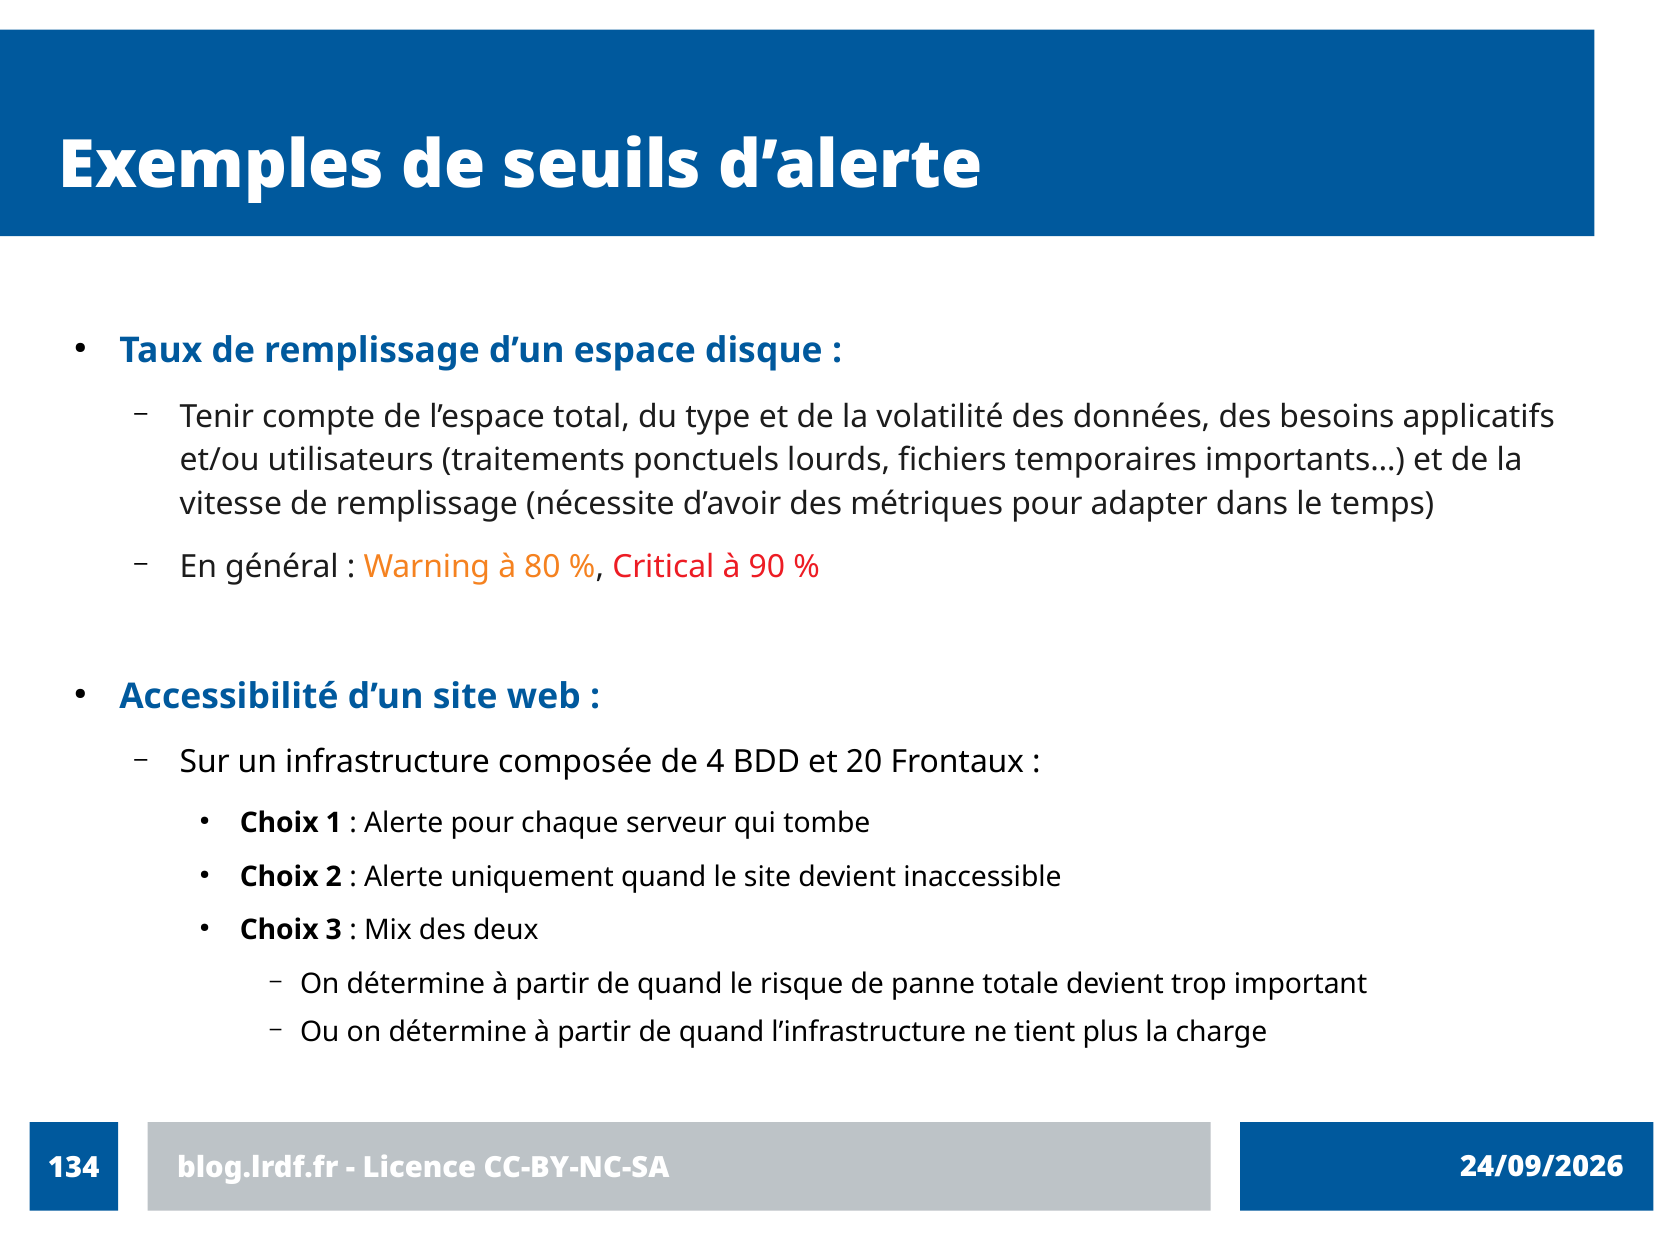

# Exemples de seuils d’alerte
Taux de remplissage d’un espace disque :
Tenir compte de l’espace total, du type et de la volatilité des données, des besoins applicatifs et/ou utilisateurs (traitements ponctuels lourds, fichiers temporaires importants…) et de la vitesse de remplissage (nécessite d’avoir des métriques pour adapter dans le temps)
En général : Warning à 80 %, Critical à 90 %
Accessibilité d’un site web :
Sur un infrastructure composée de 4 BDD et 20 Frontaux :
Choix 1 : Alerte pour chaque serveur qui tombe
Choix 2 : Alerte uniquement quand le site devient inaccessible
Choix 3 : Mix des deux
On détermine à partir de quand le risque de panne totale devient trop important
Ou on détermine à partir de quand l’infrastructure ne tient plus la charge
134
blog.lrdf.fr - Licence CC-BY-NC-SA